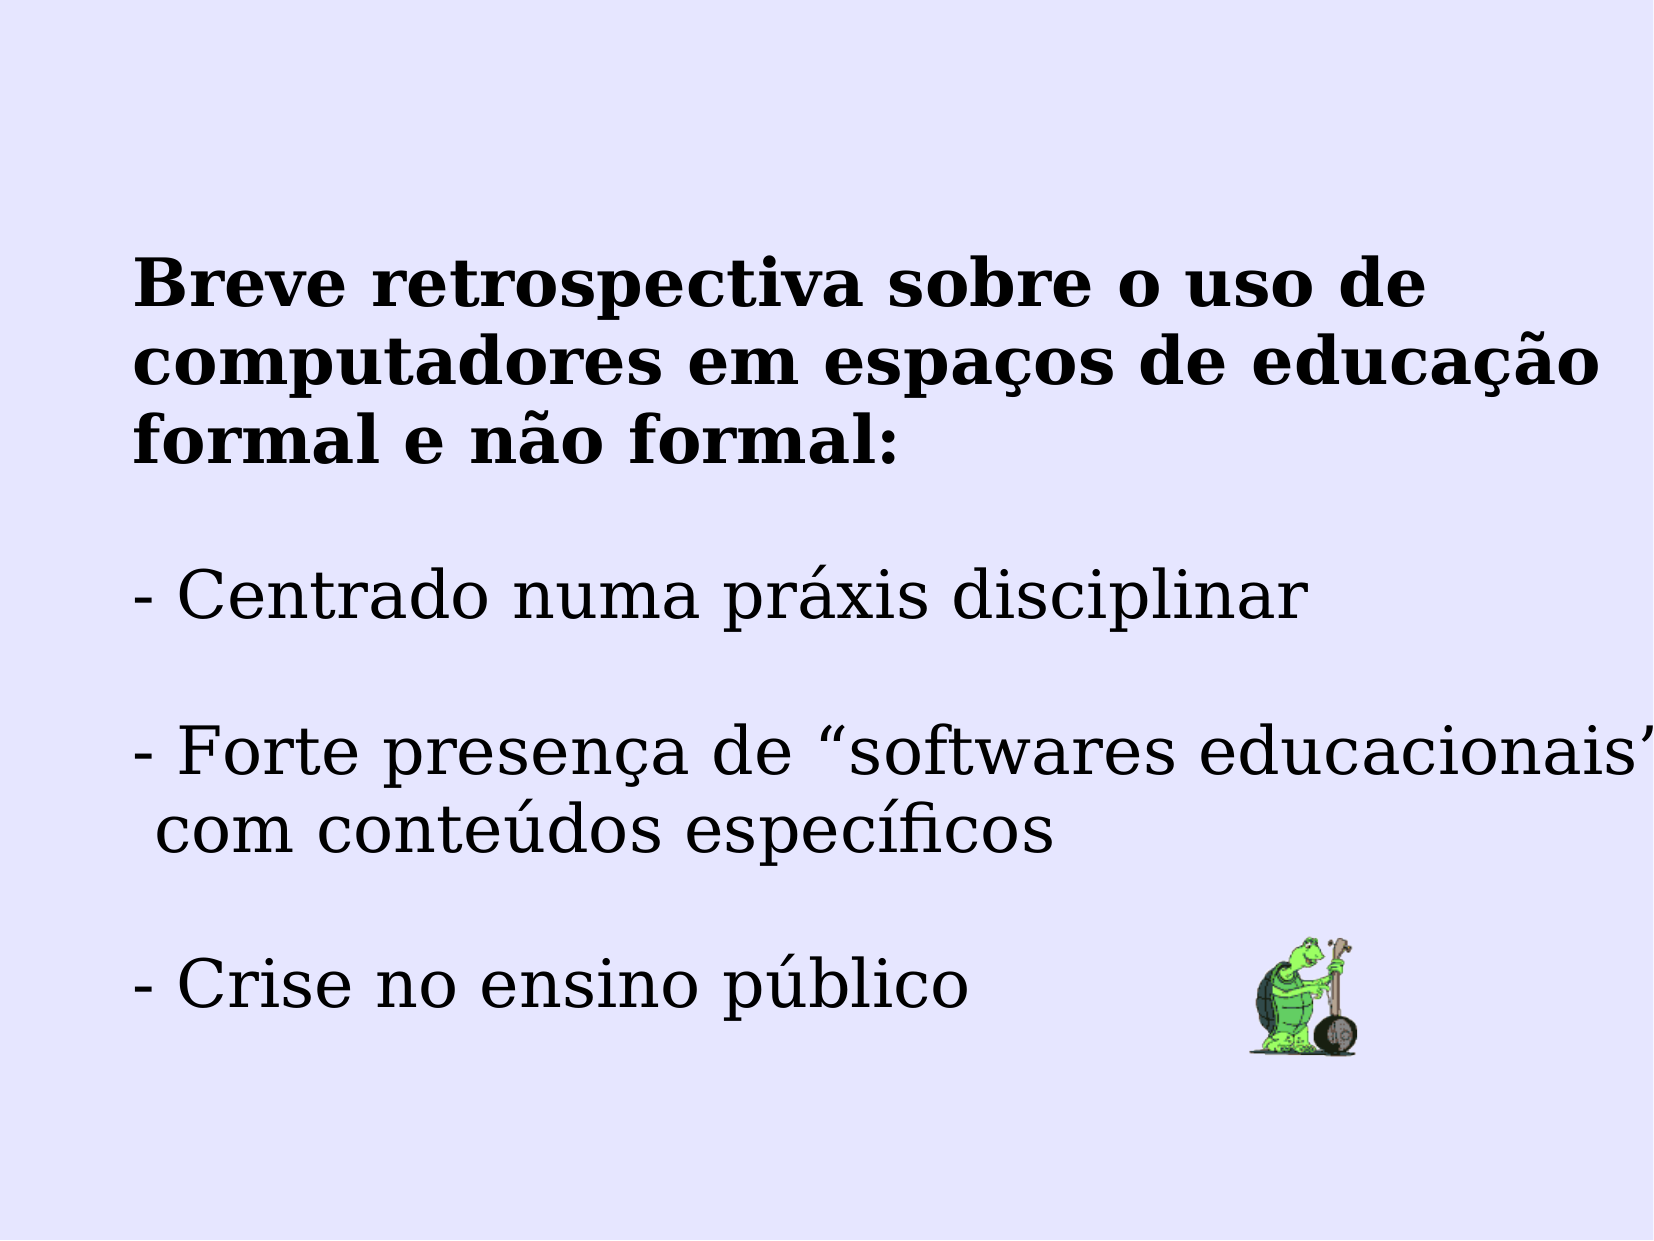

Breve retrospectiva sobre o uso de
computadores em espaços de educação
formal e não formal:
- Centrado numa práxis disciplinar
- Forte presença de “softwares educacionais”
 com conteúdos específicos
- Crise no ensino público